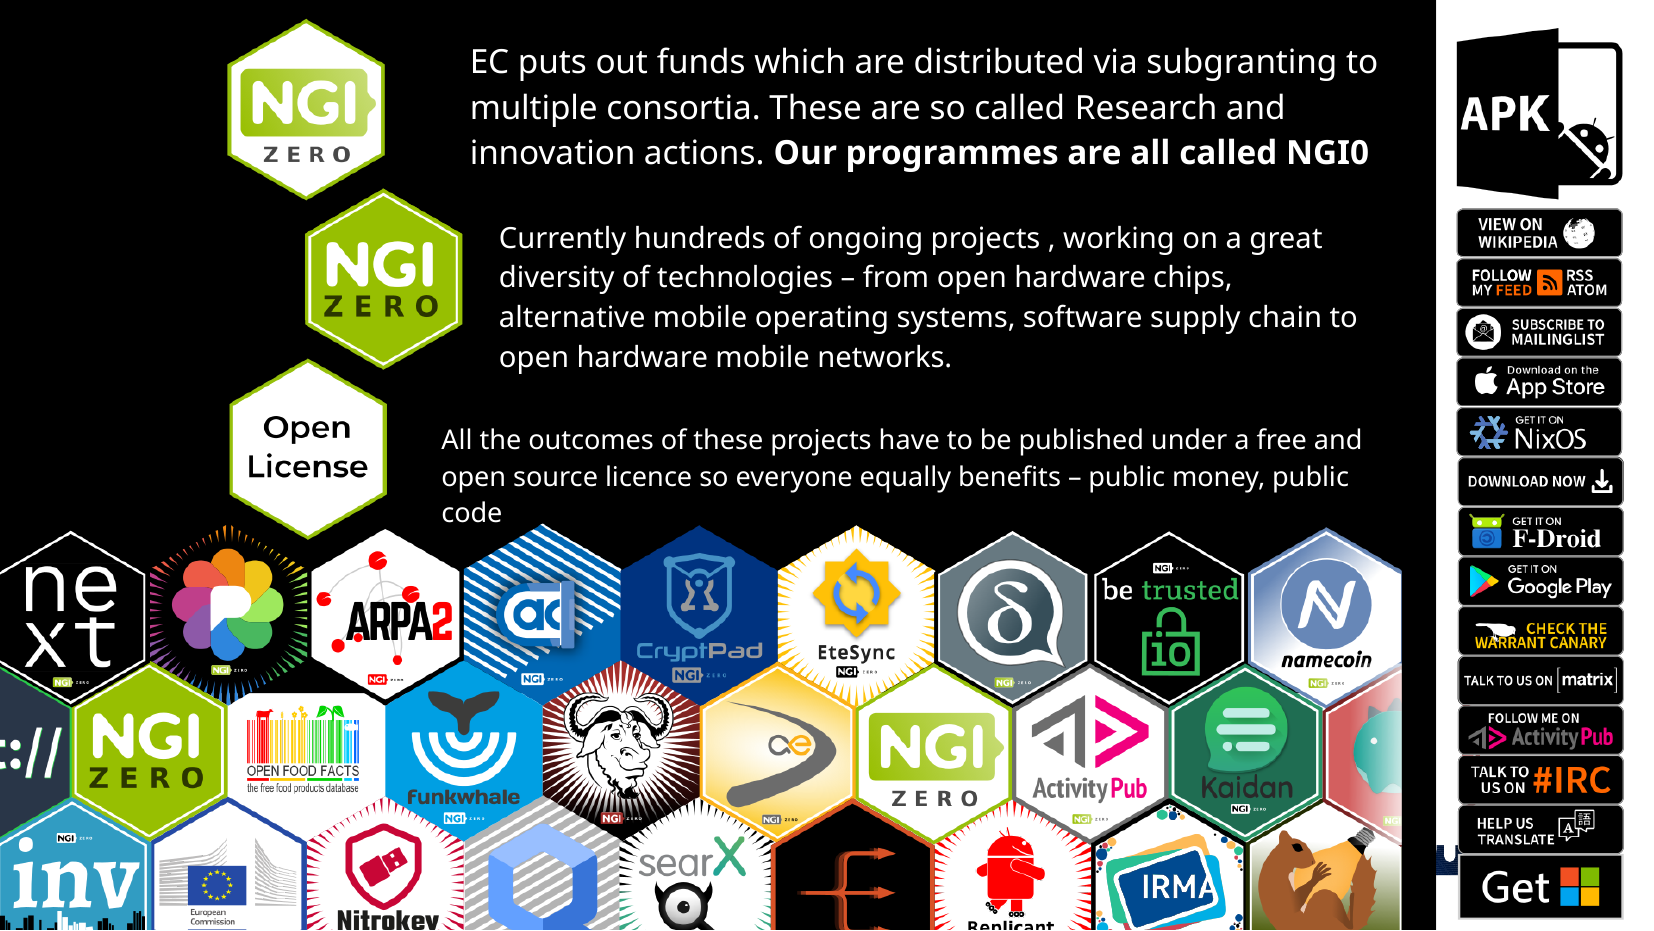

EC puts out funds which are distributed via subgranting to multiple consortia. These are so called Research and innovation actions. Our programmes are all called NGI0
Currently hundreds of ongoing projects , working on a great diversity of technologies – from open hardware chips, alternative mobile operating systems, software supply chain to open hardware mobile networks.
All the outcomes of these projects have to be published under a free and open source licence so everyone equally benefits – public money, public code